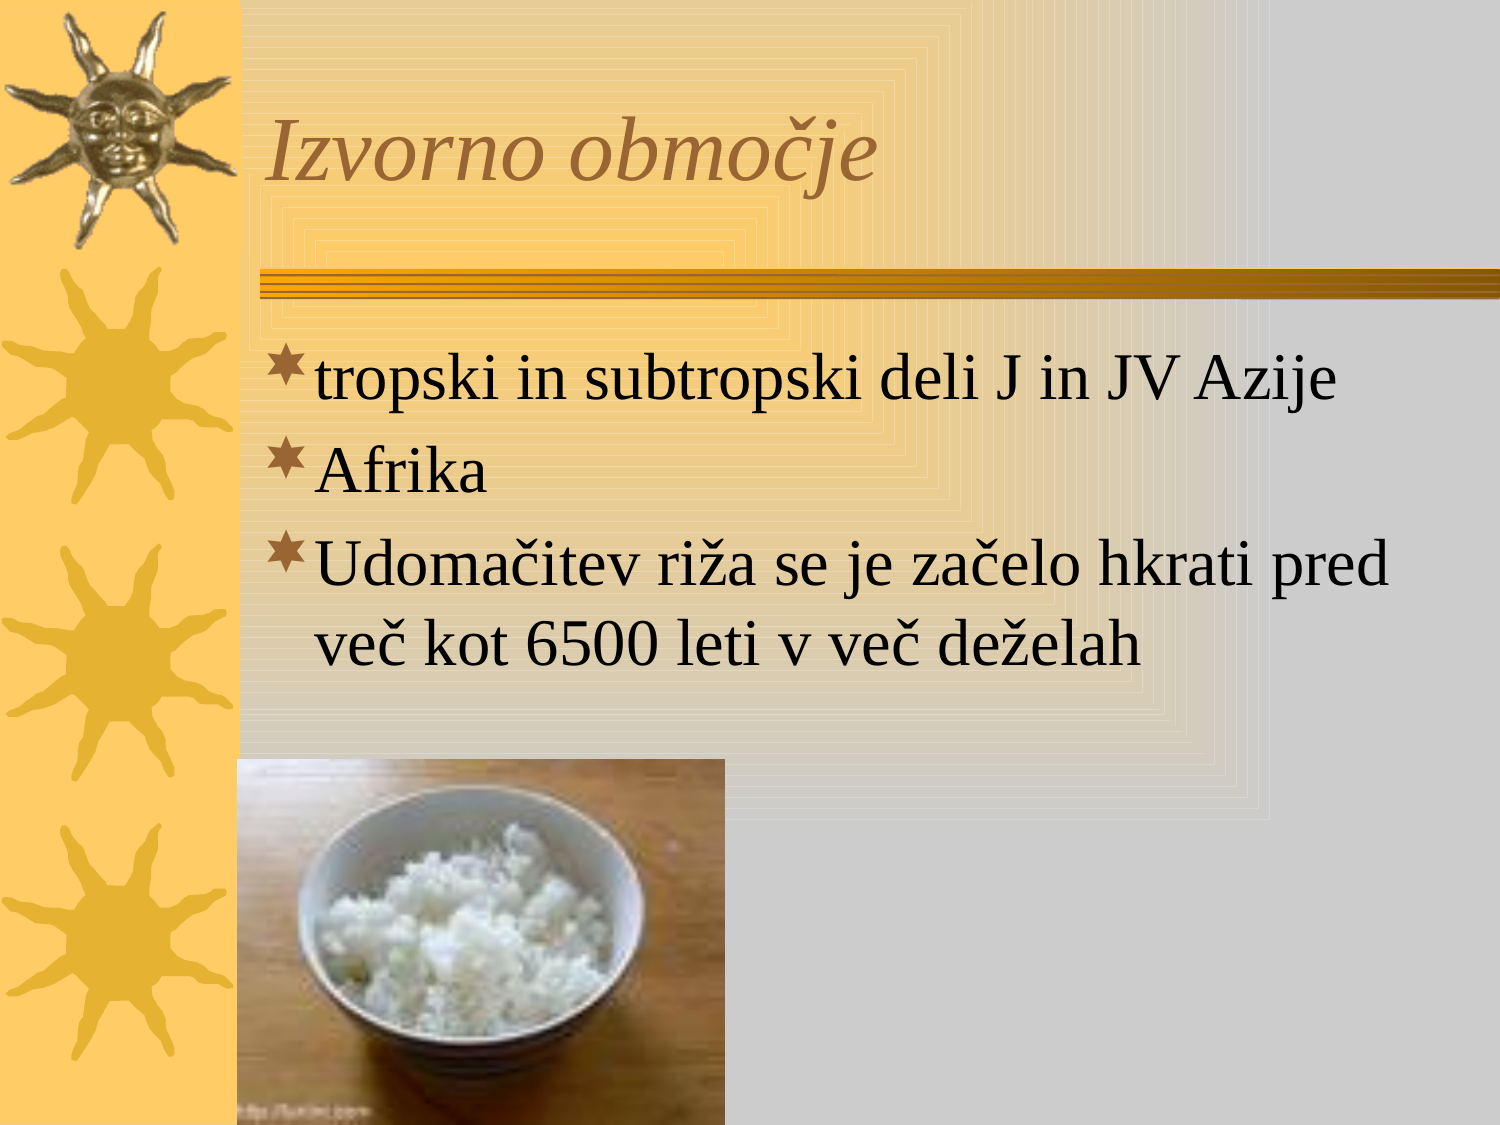

# Izvorno območje
tropski in subtropski deli J in JV Azije
Afrika
Udomačitev riža se je začelo hkrati pred več kot 6500 leti v več deželah